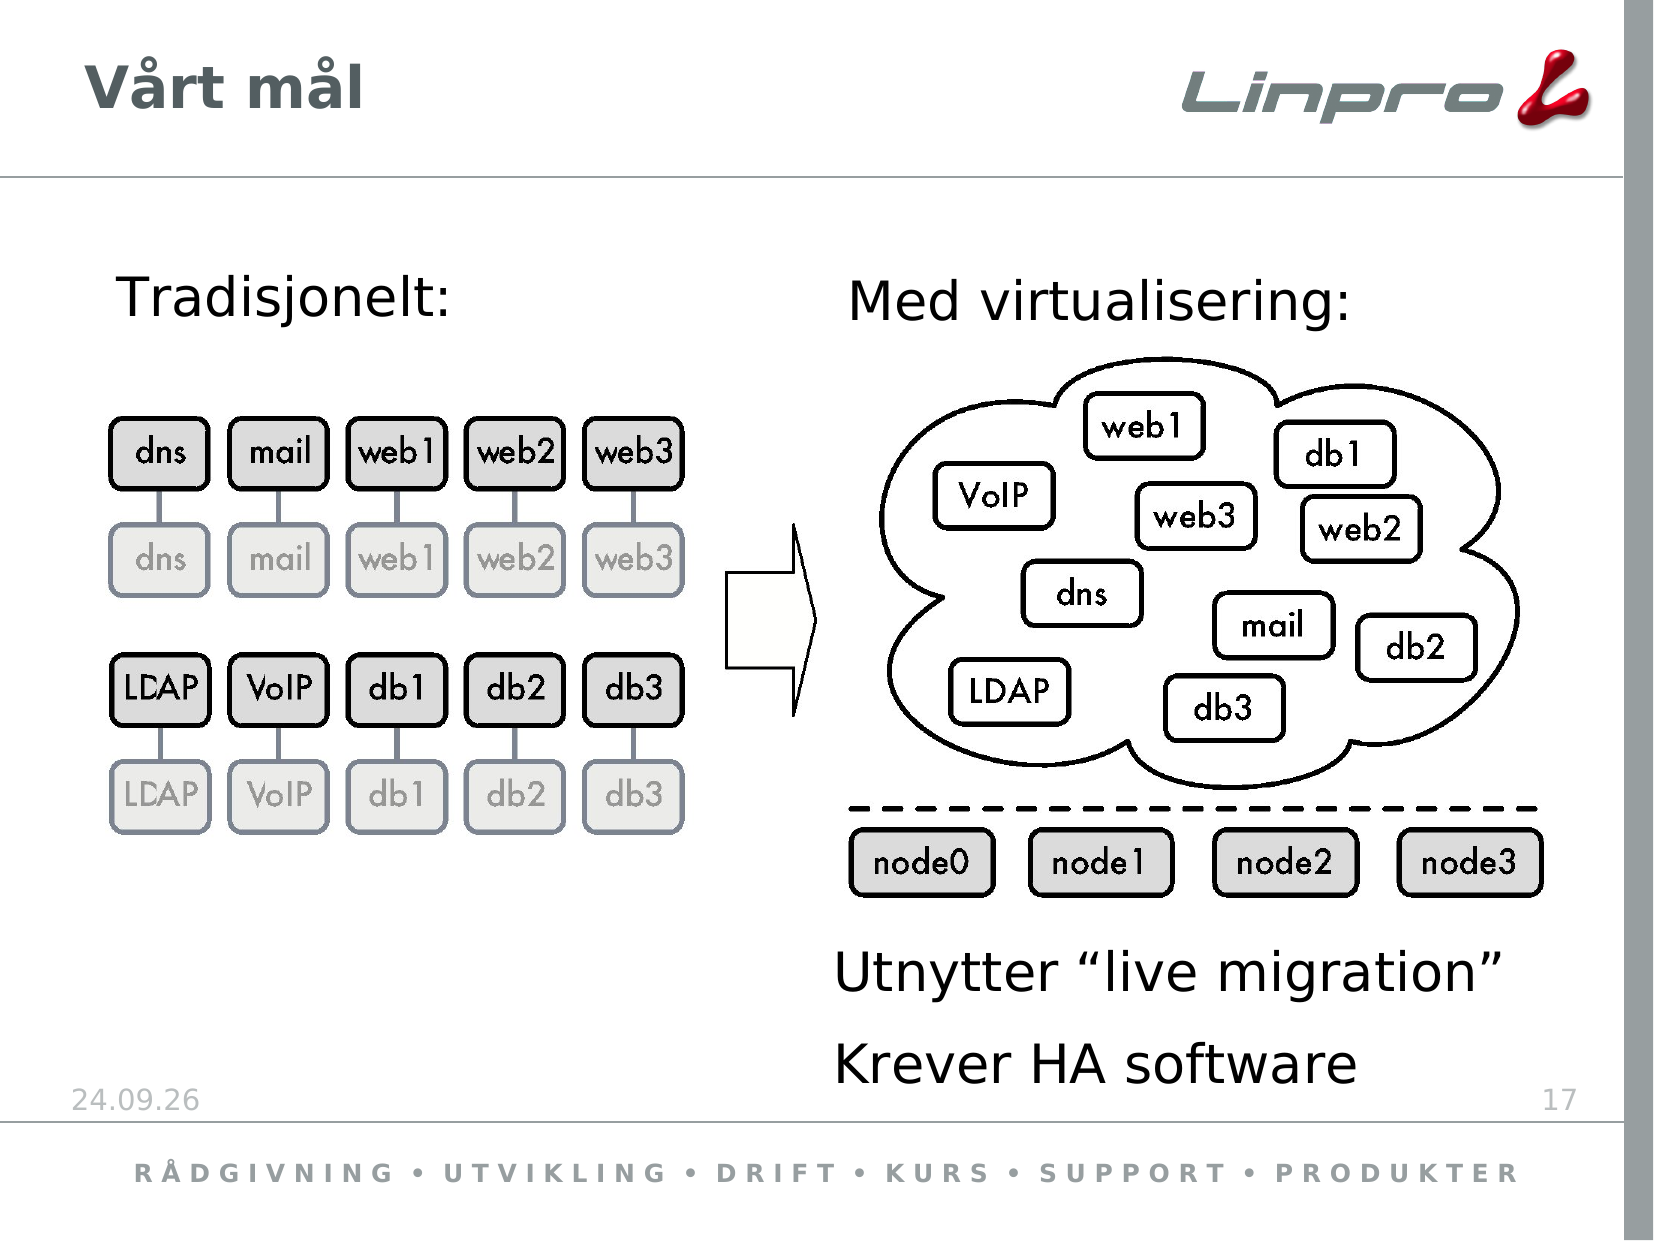

# Vårt mål
Tradisjonelt:
Med virtualisering:
Utnytter “live migration”
Krever HA software
17